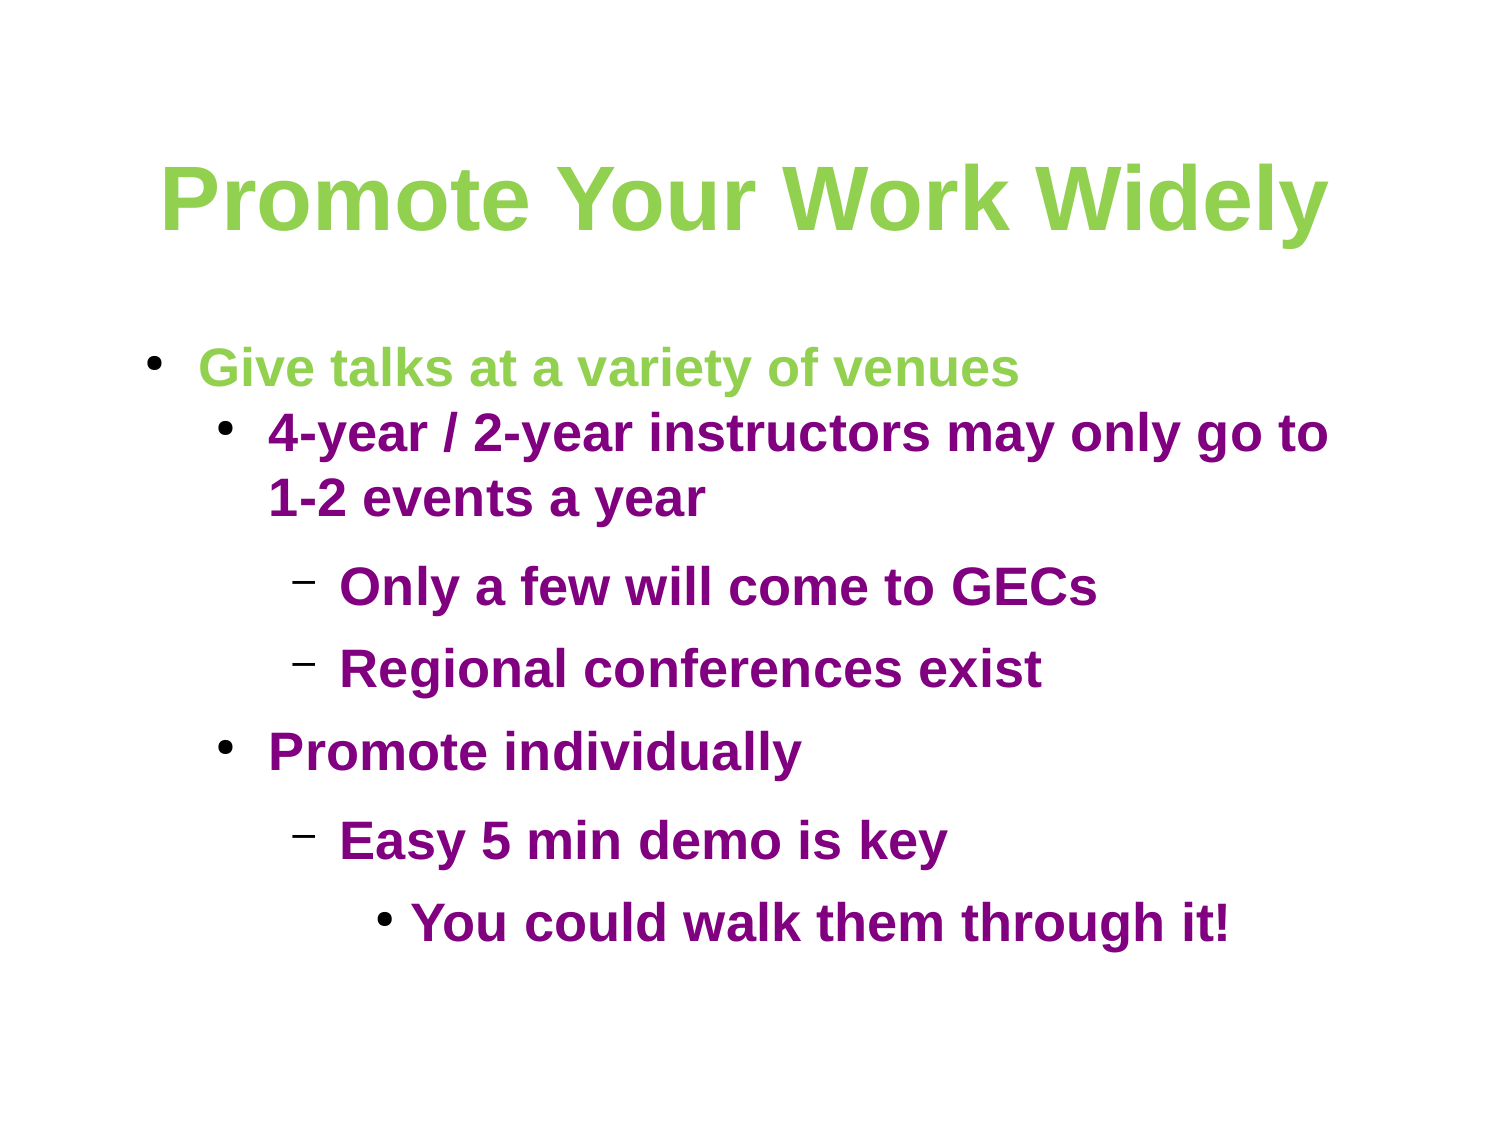

# Promote Your Work Widely
Give talks at a variety of venues
4-year / 2-year instructors may only go to 1-2 events a year
Only a few will come to GECs
Regional conferences exist
Promote individually
Easy 5 min demo is key
You could walk them through it!